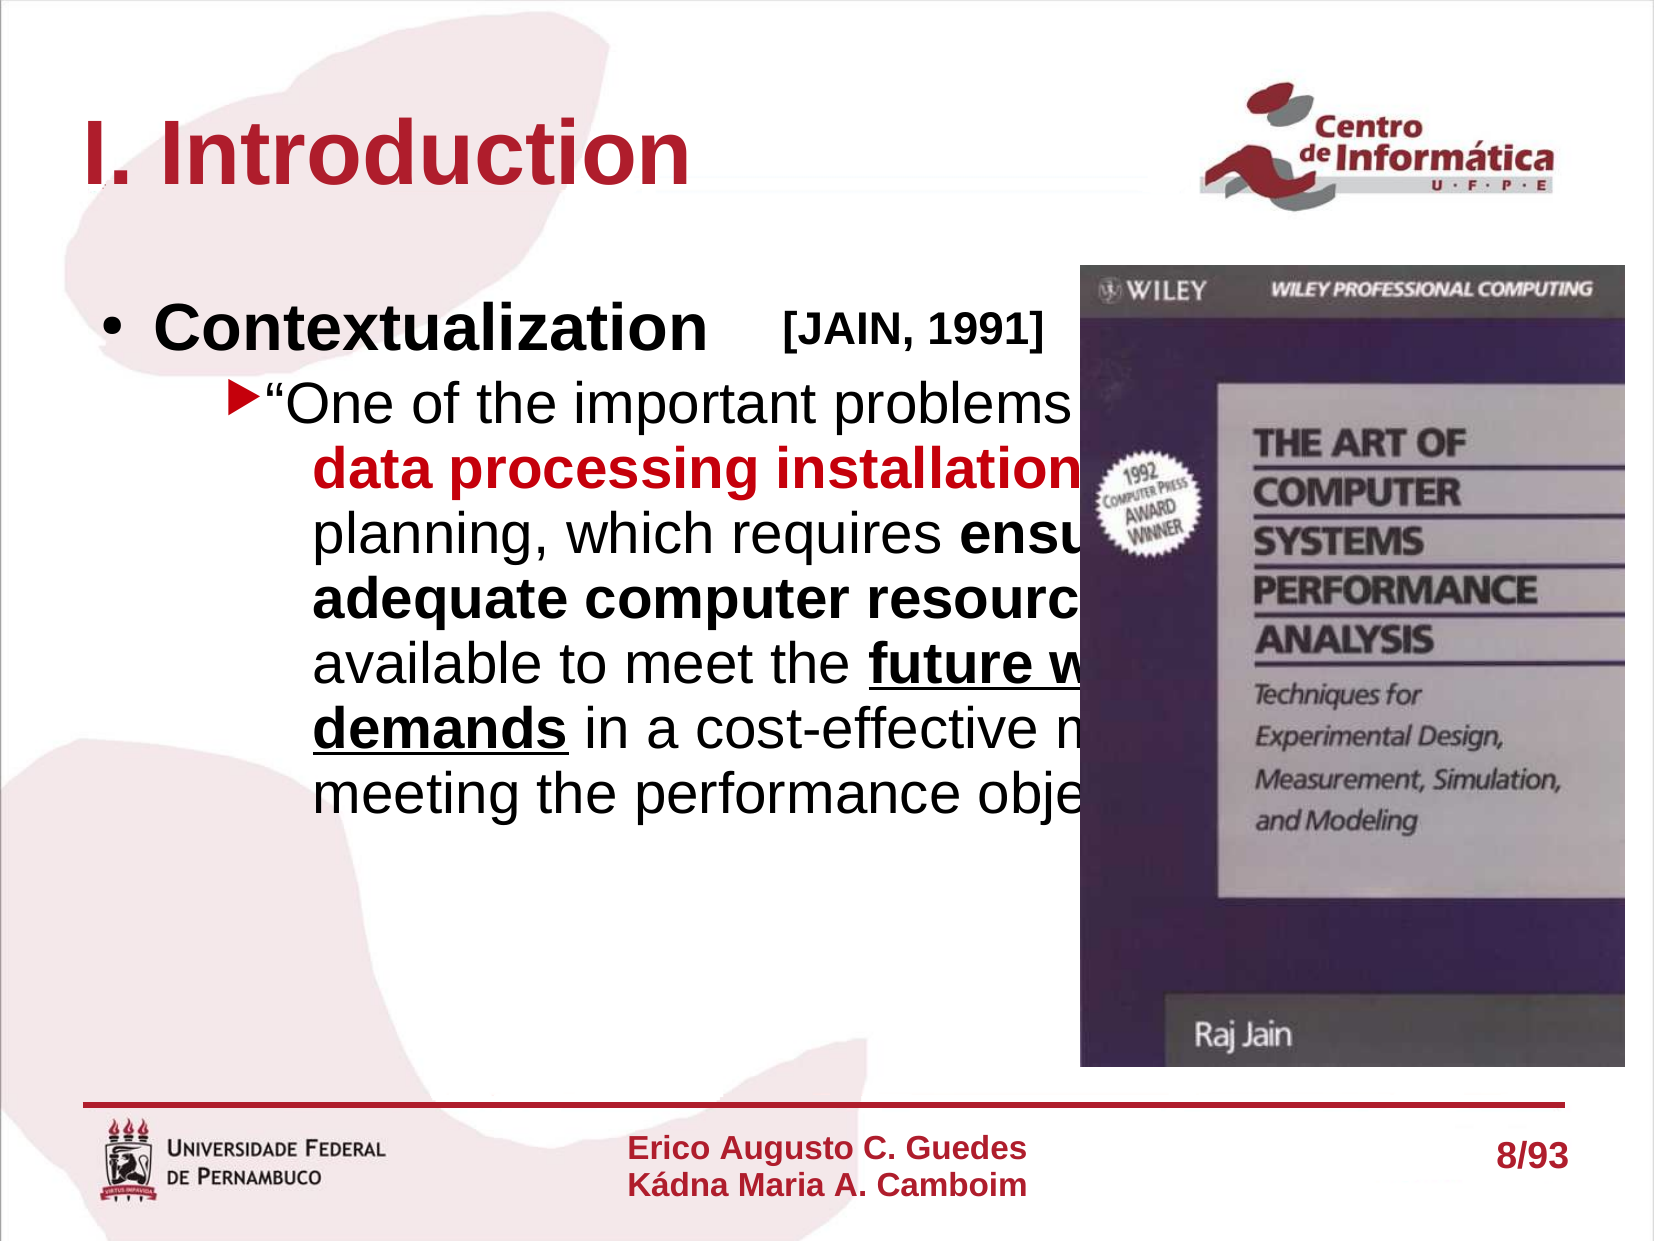

# I. Introduction
Contextualization
“One of the important problems for managers of data processing installations is capacity planning, which requires ensuring that adequate computer resources will be available to meet the future workload demands in a cost-effective manner while meeting the performance objectives.”
[JAIN, 1991]